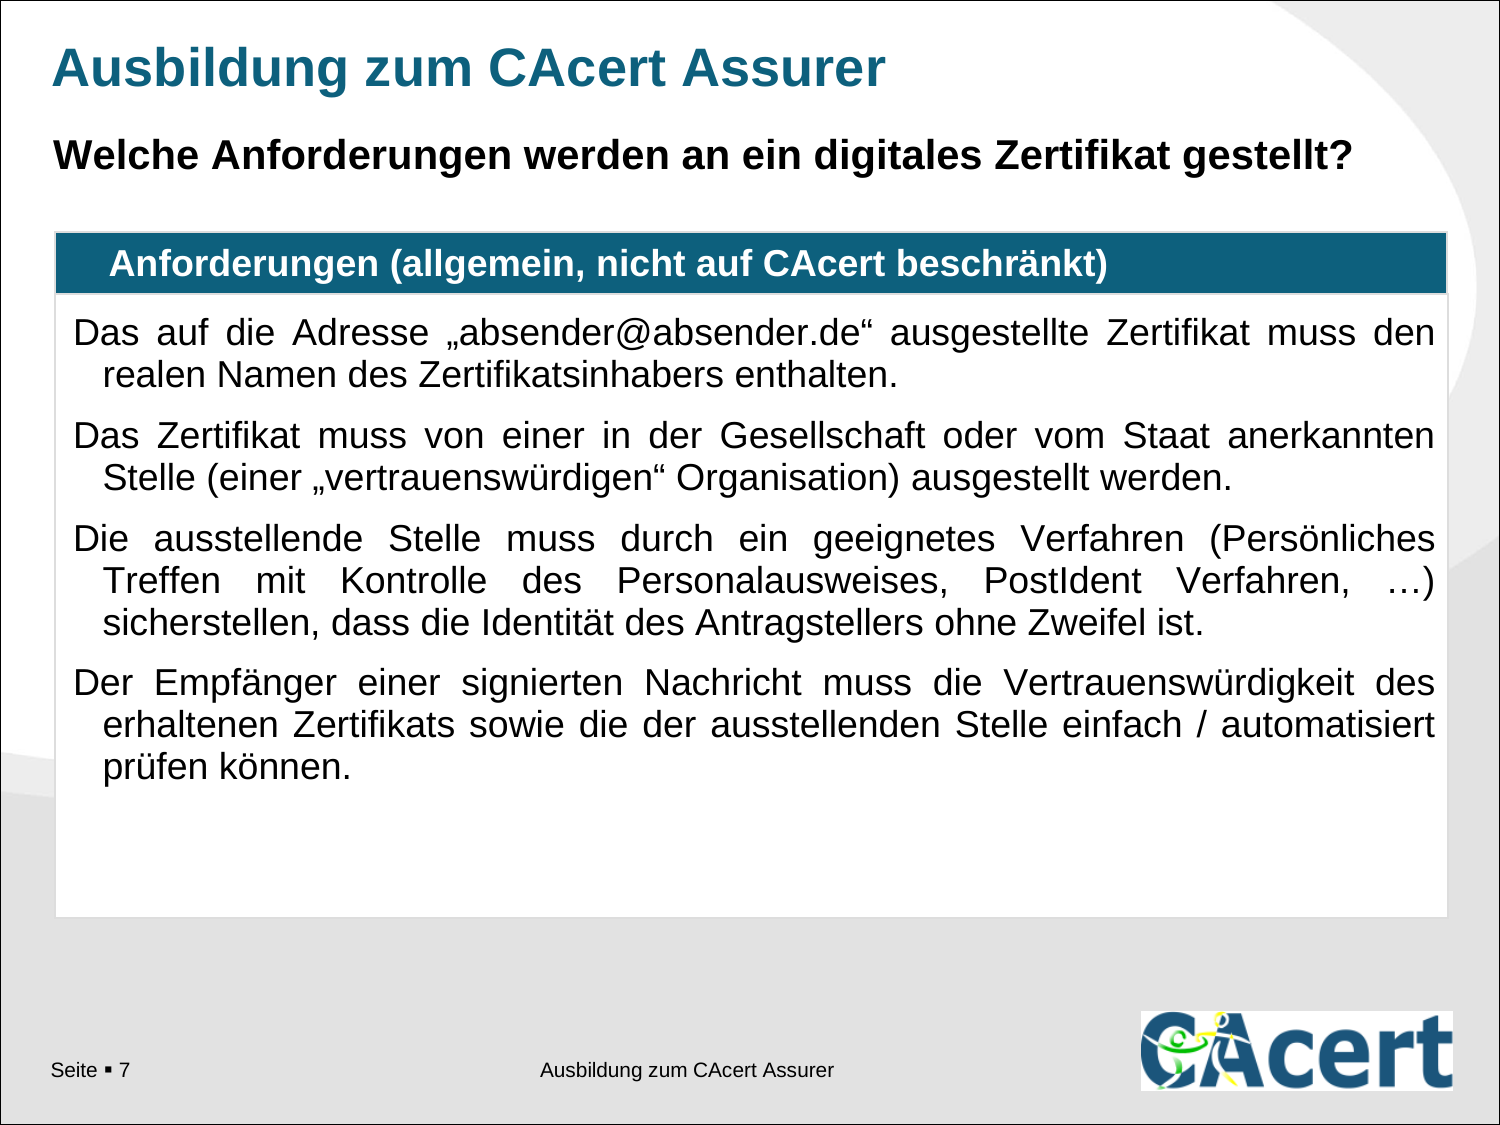

# Ausbildung zum CAcert Assurer
Welche Anforderungen werden an ein digitales Zertifikat gestellt?
Anforderungen (allgemein, nicht auf CAcert beschränkt)
Das auf die Adresse „absender@absender.de“ ausgestellte Zertifikat muss den realen Namen des Zertifikatsinhabers enthalten.
Das Zertifikat muss von einer in der Gesellschaft oder vom Staat anerkannten Stelle (einer „vertrauenswürdigen“ Organisation) ausgestellt werden.
Die ausstellende Stelle muss durch ein geeignetes Verfahren (Persönliches Treffen mit Kontrolle des Personalausweises, PostIdent Verfahren, …) sicherstellen, dass die Identität des Antragstellers ohne Zweifel ist.
Der Empfänger einer signierten Nachricht muss die Vertrauenswürdigkeit des erhaltenen Zertifikats sowie die der ausstellenden Stelle einfach / automatisiert prüfen können.
Ausbildung zum CAcert Assurer